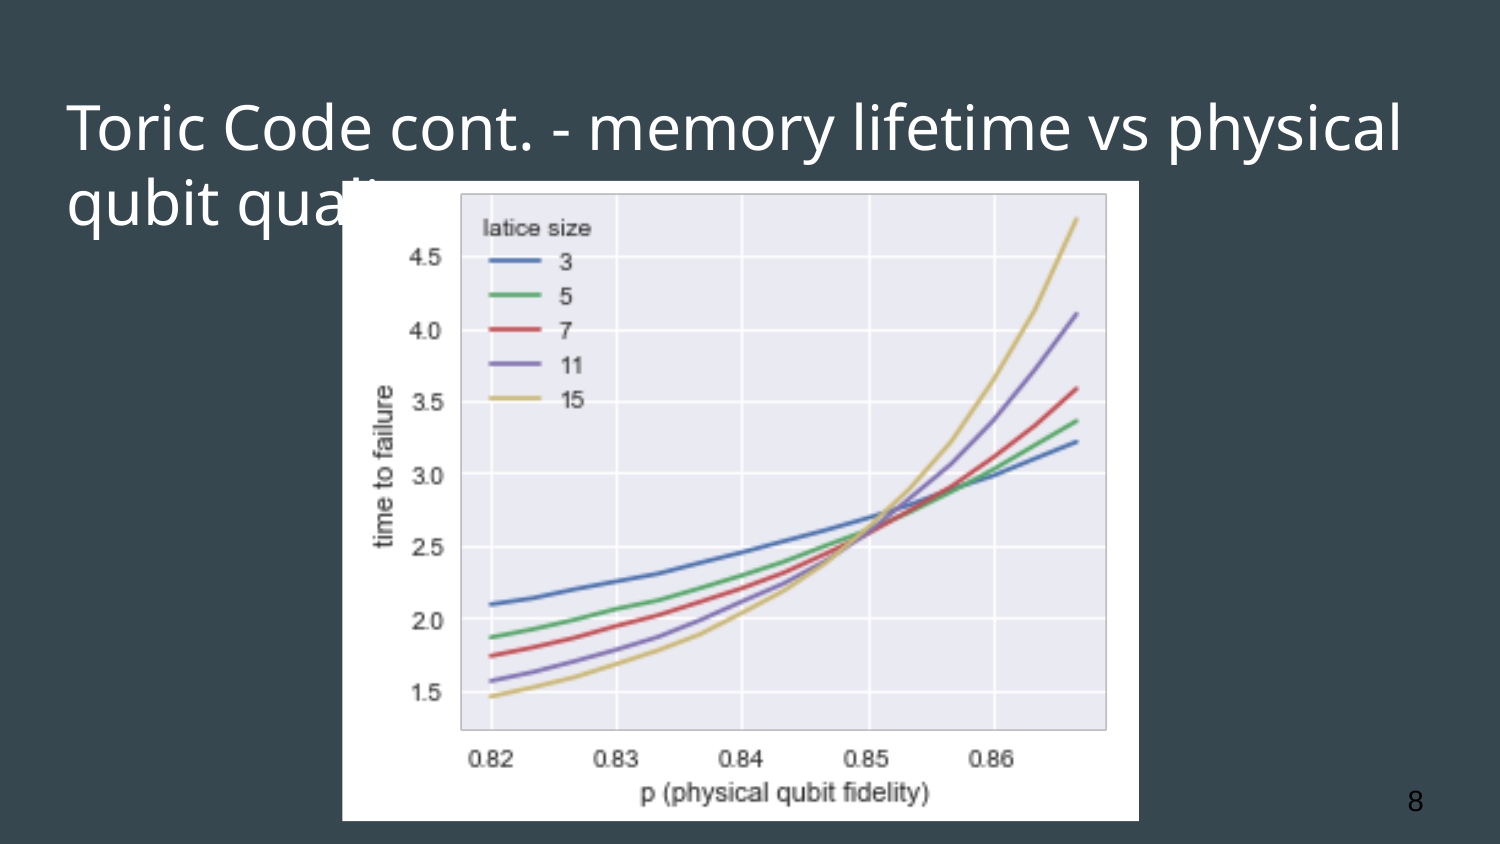

# Toric Code cont. - memory lifetime vs physical qubit quality